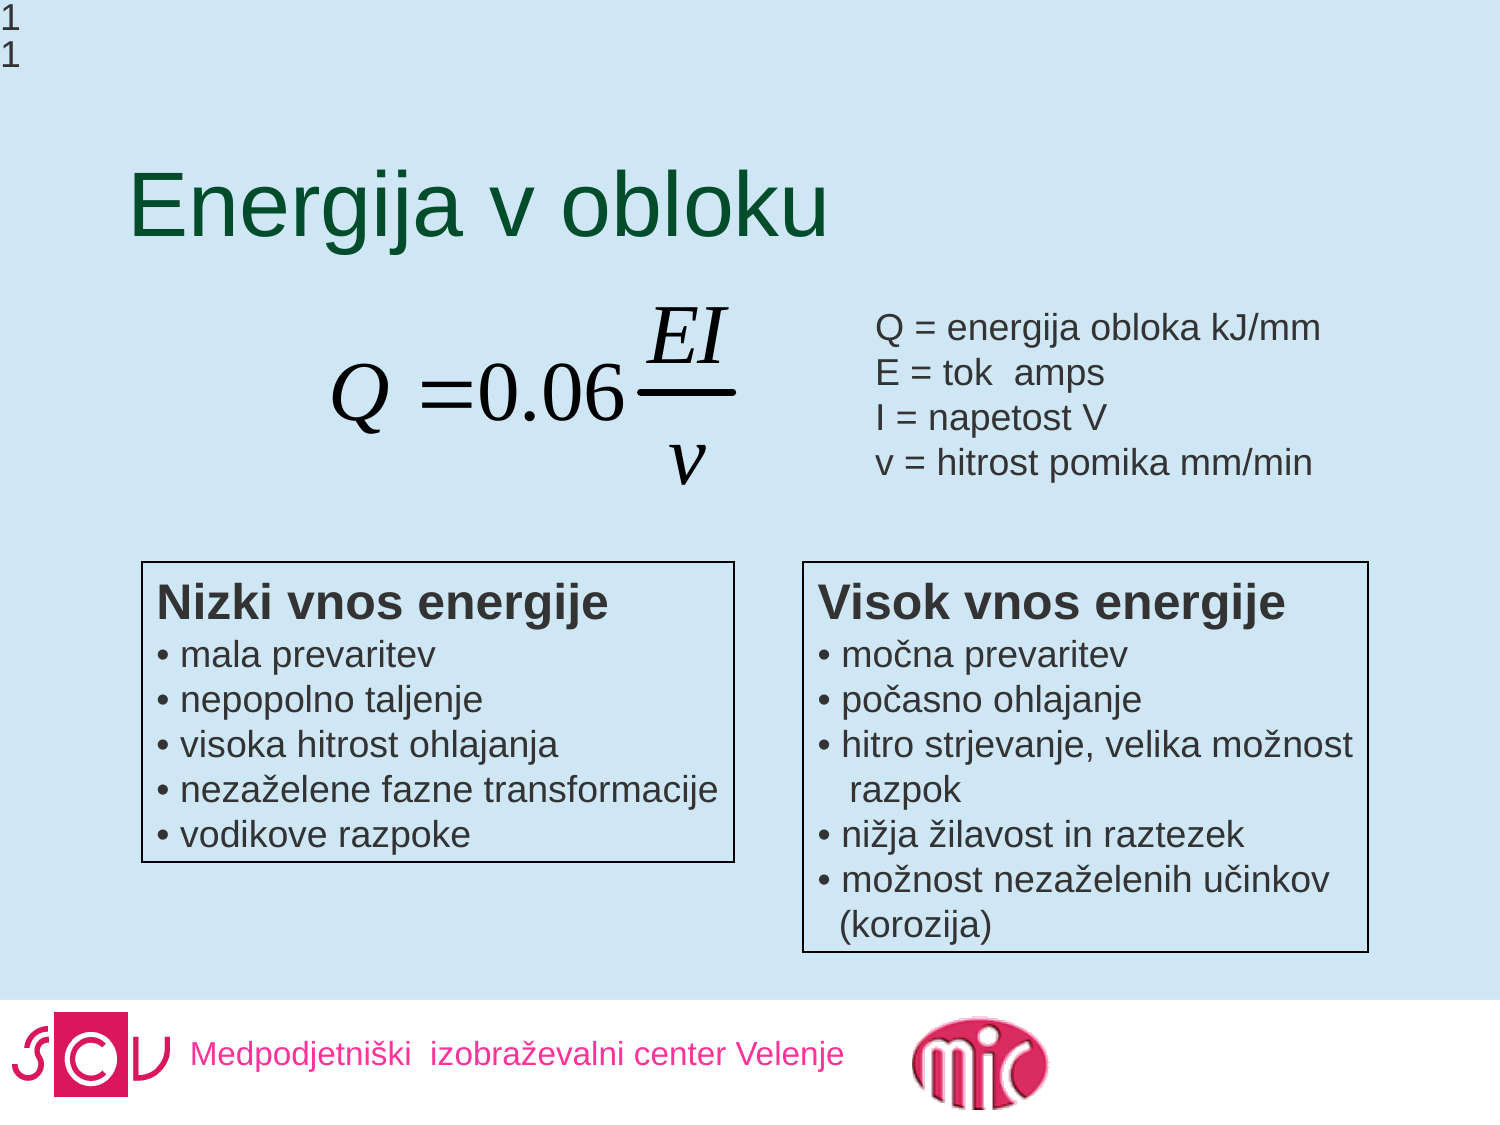

# Energija v obloku
Q = energija obloka kJ/mm
E = tok amps
I = napetost V
v = hitrost pomika mm/min
Nizki vnos energije
• mala prevaritev
• nepopolno taljenje
• visoka hitrost ohlajanja
• nezaželene fazne transformacije
• vodikove razpoke
Visok vnos energije
• močna prevaritev
• počasno ohlajanje
• hitro strjevanje, velika možnost
 razpok
• nižja žilavost in raztezek
• možnost nezaželenih učinkov
 (korozija)